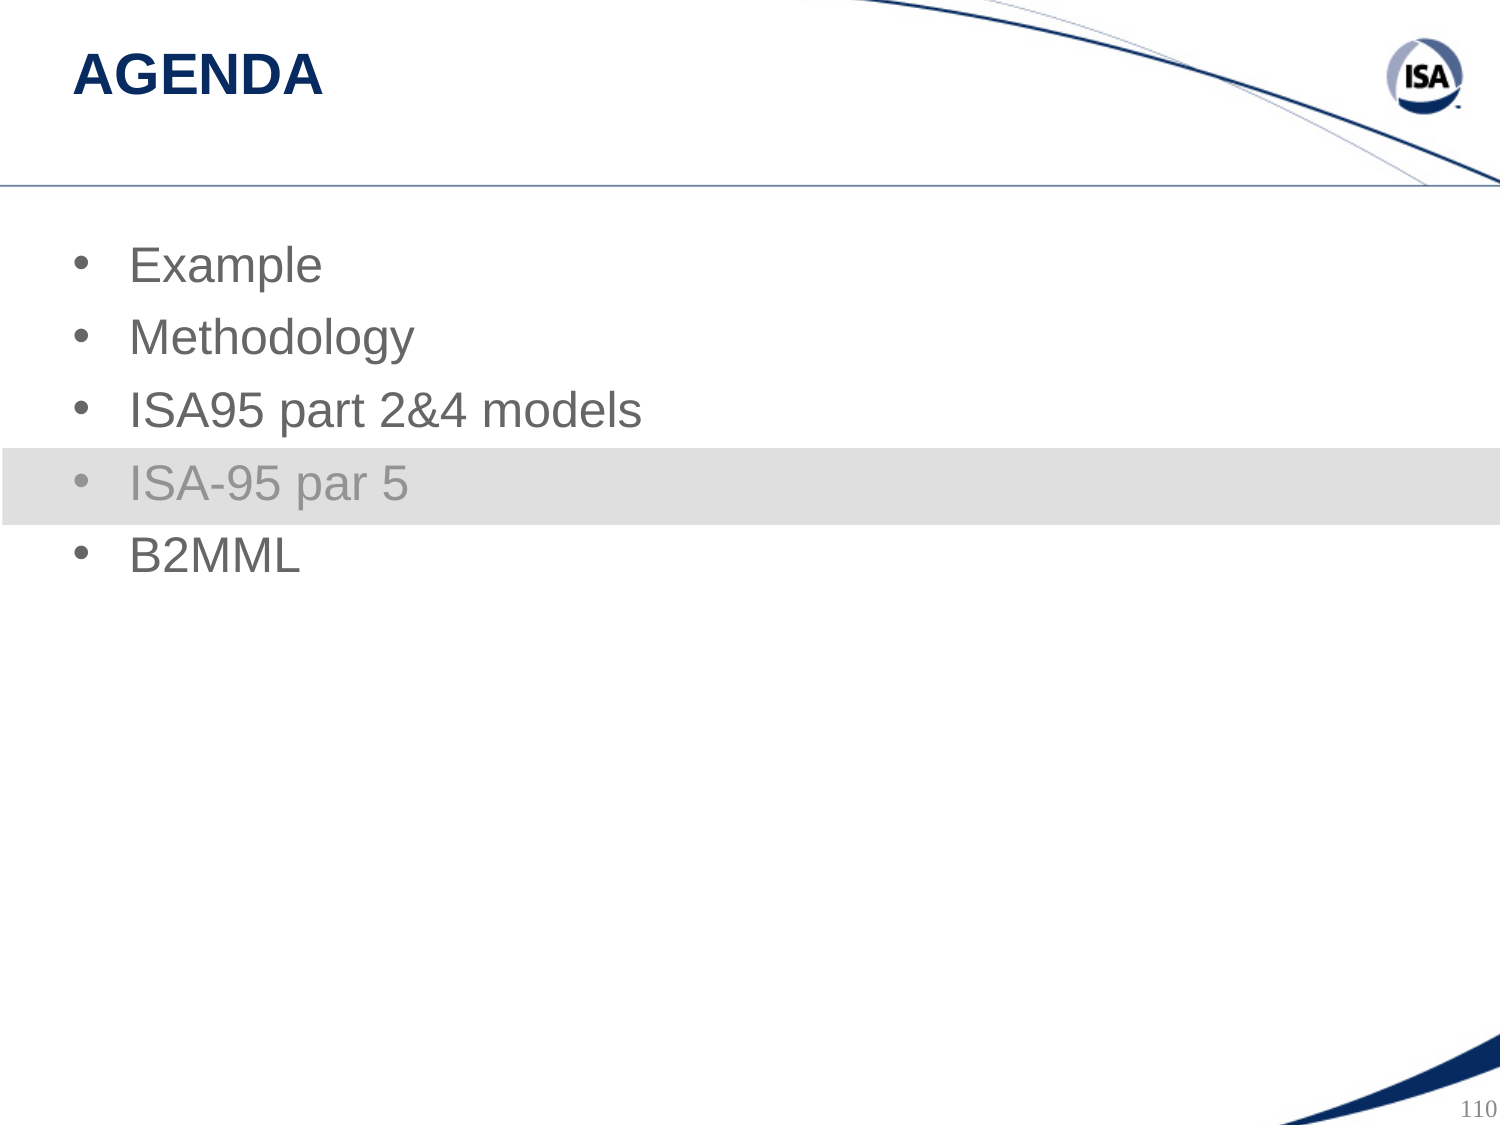

# AGENDA
Example
Methodology
ISA95 part 2&4 models
ISA-95 par 5
B2MML